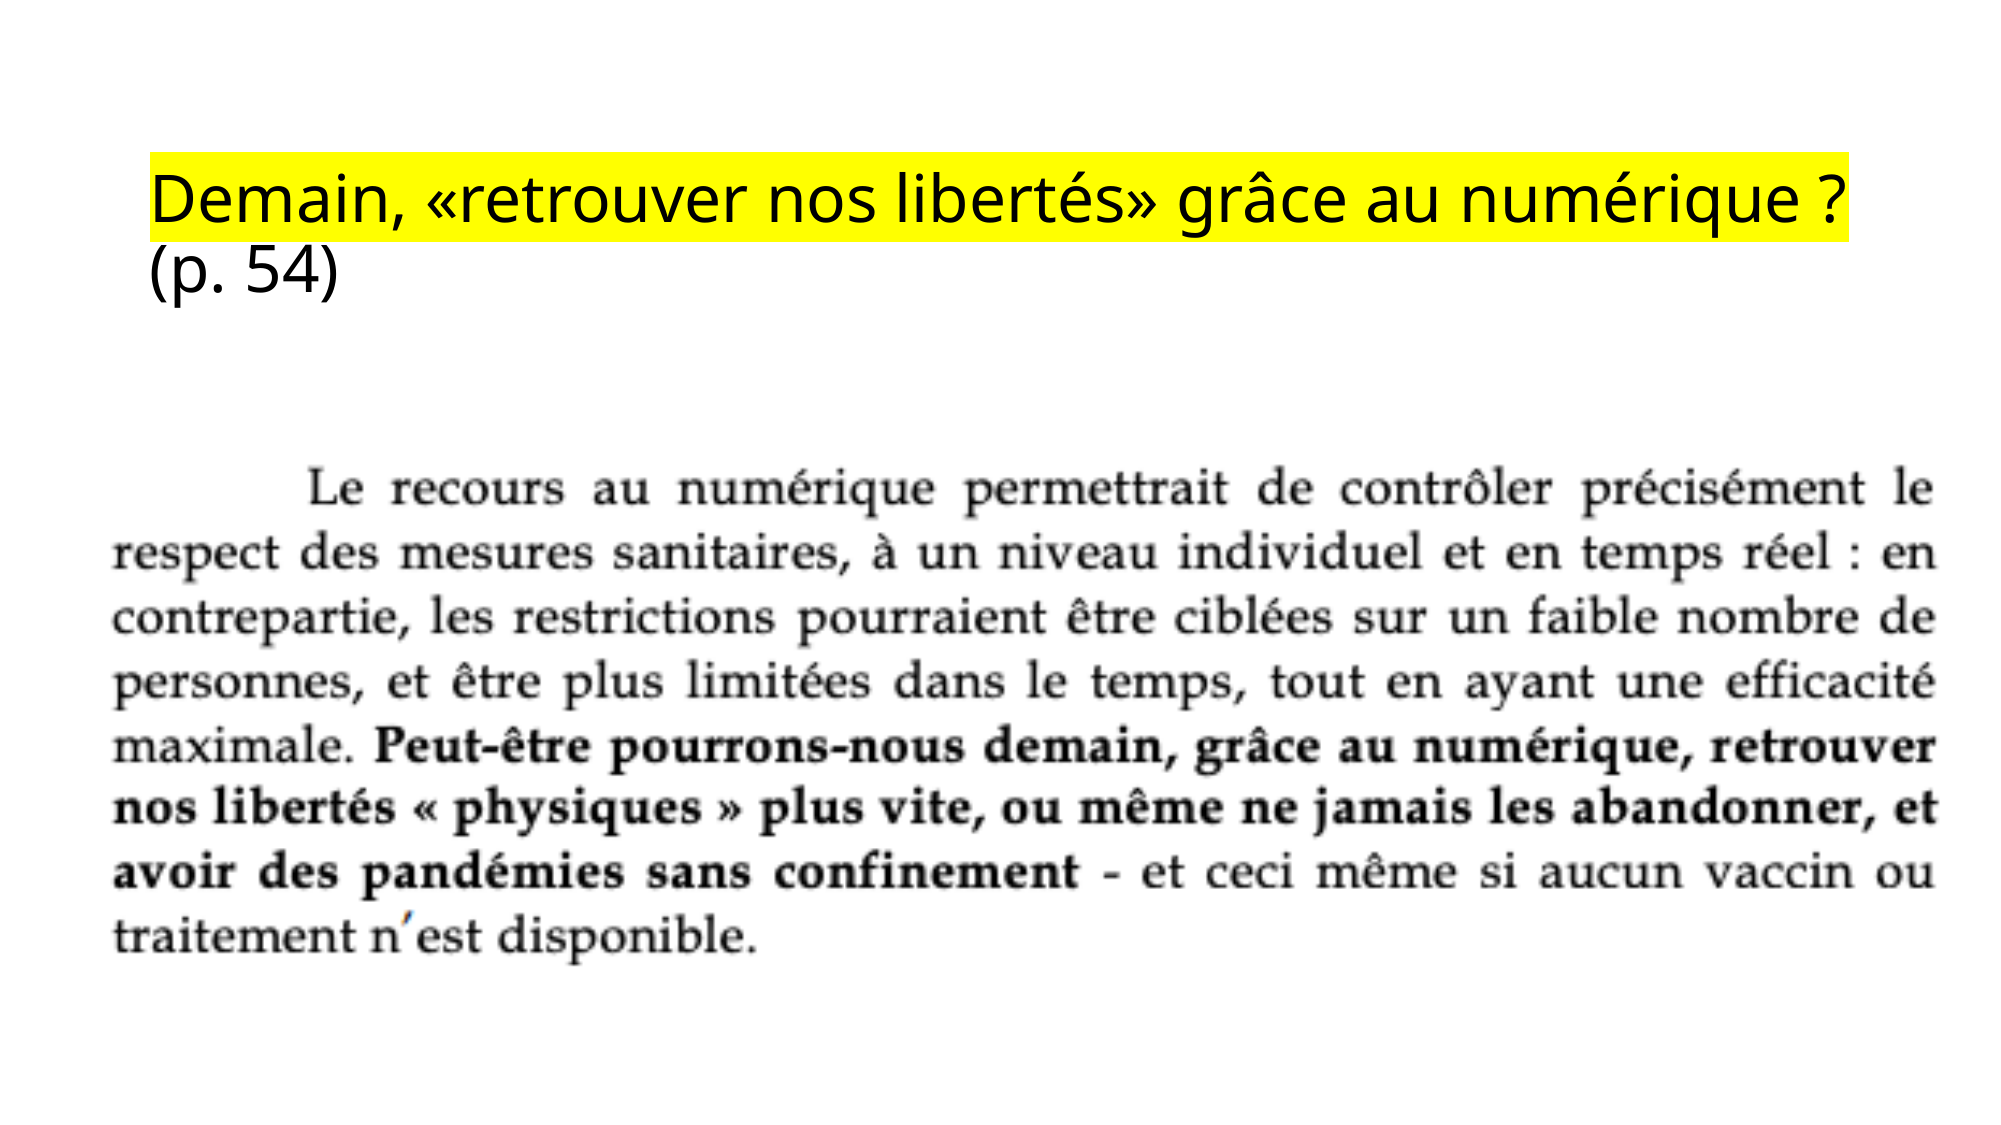

# Demain, «retrouver nos libertés» grâce au numérique ? (p. 54)